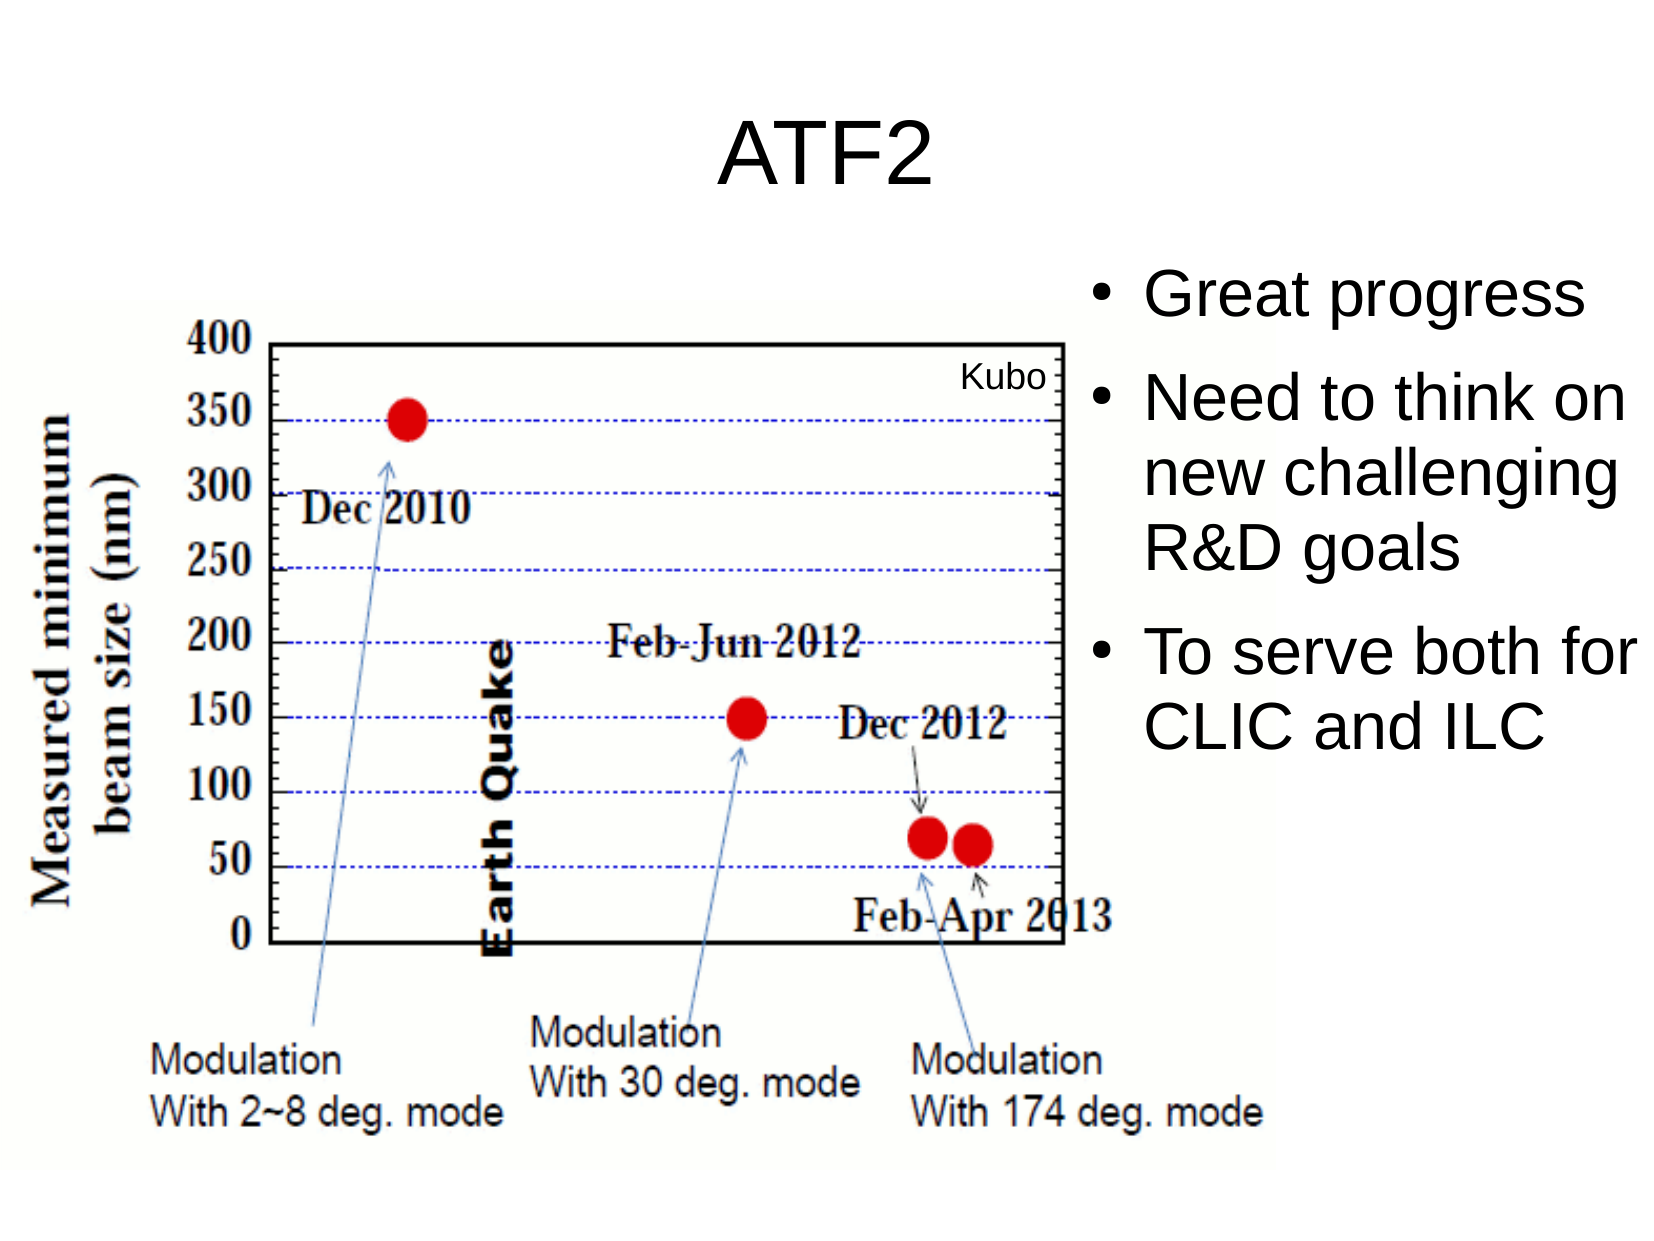

# ATF2
Great progress
Need to think on new challenging R&D goals
To serve both for CLIC and ILC
Kubo